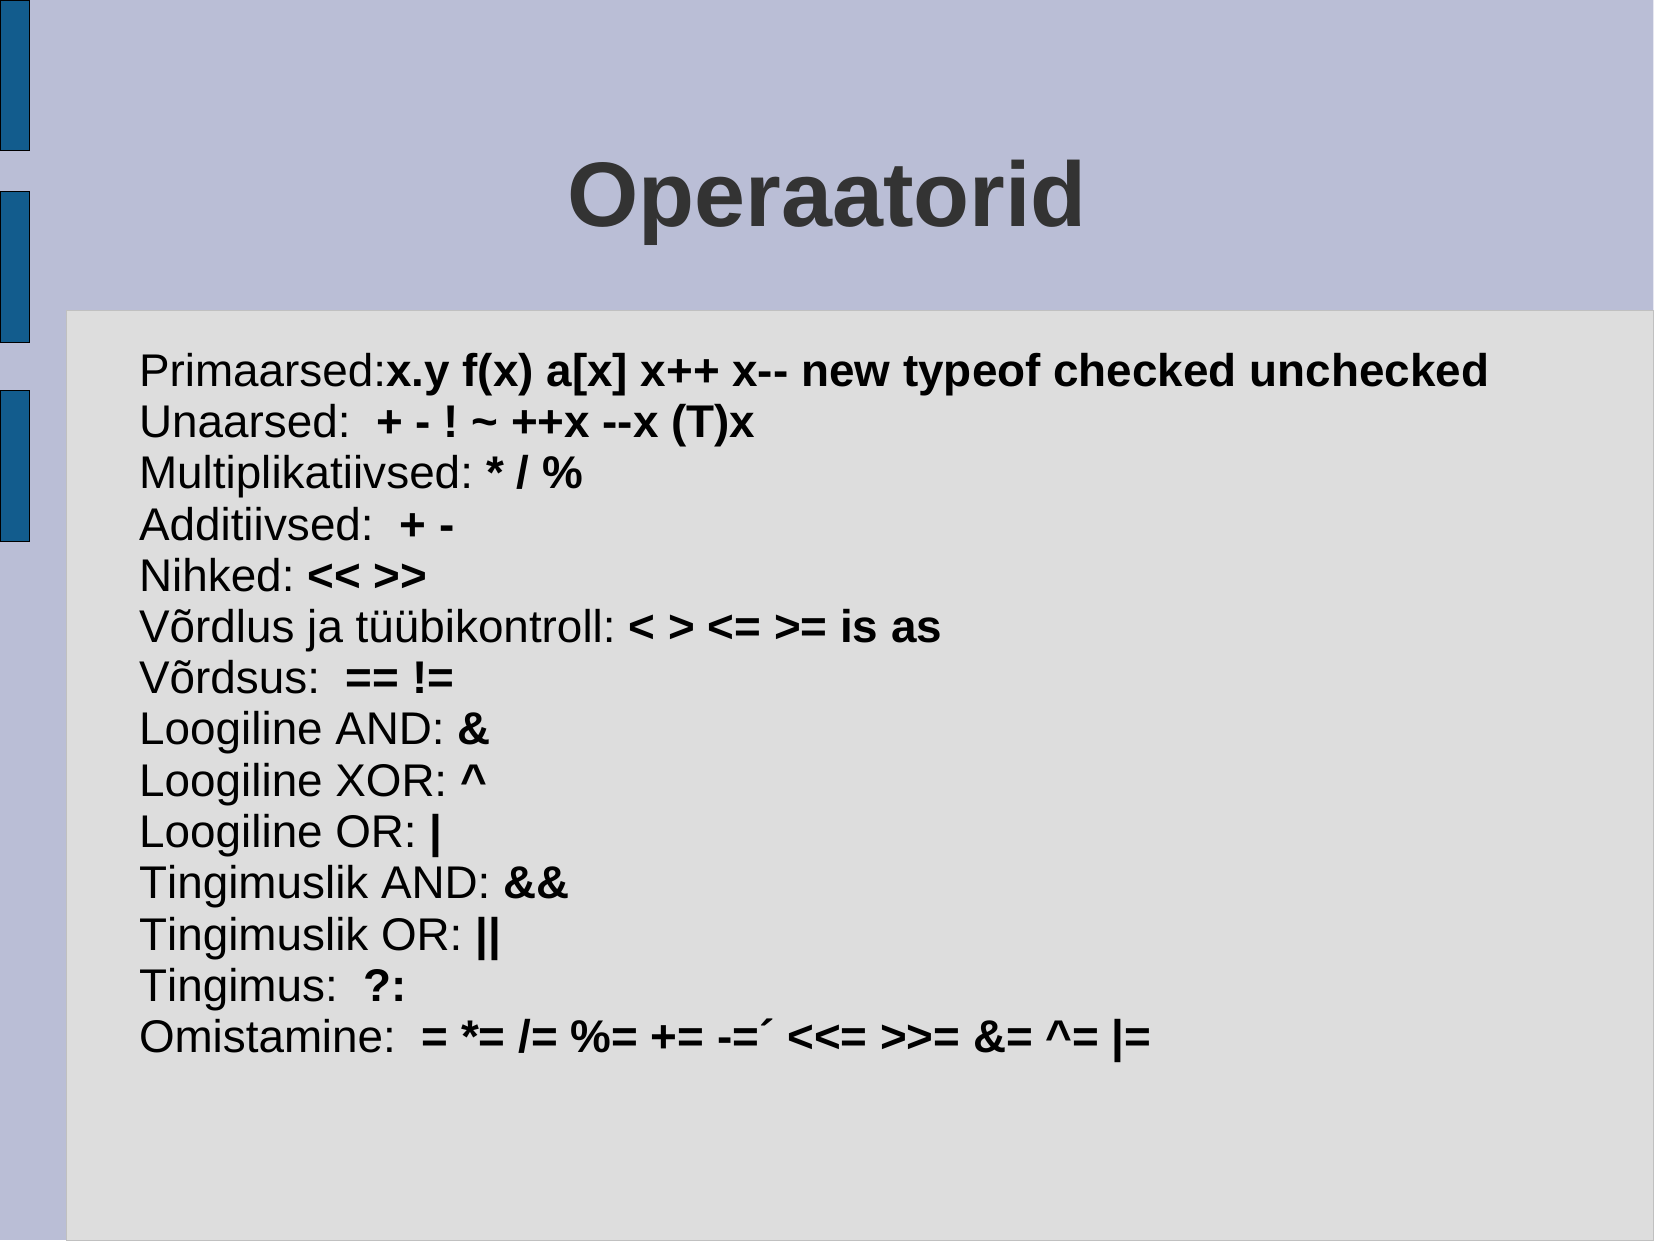

# Operaatorid
Primaarsed:x.y f(x) a[x] x++ x-- new typeof checked unchecked
Unaarsed: + - ! ~ ++x --x (T)x
Multiplikatiivsed: * / %
Additiivsed: + -
Nihked: << >>
Võrdlus ja tüübikontroll: < > <= >= is as
Võrdsus: == !=
Loogiline AND: &
Loogiline XOR: ^
Loogiline OR: |
Tingimuslik AND: &&
Tingimuslik OR: ||
Tingimus: ?:
Omistamine: = *= /= %= += -=´ <<= >>= &= ^= |=